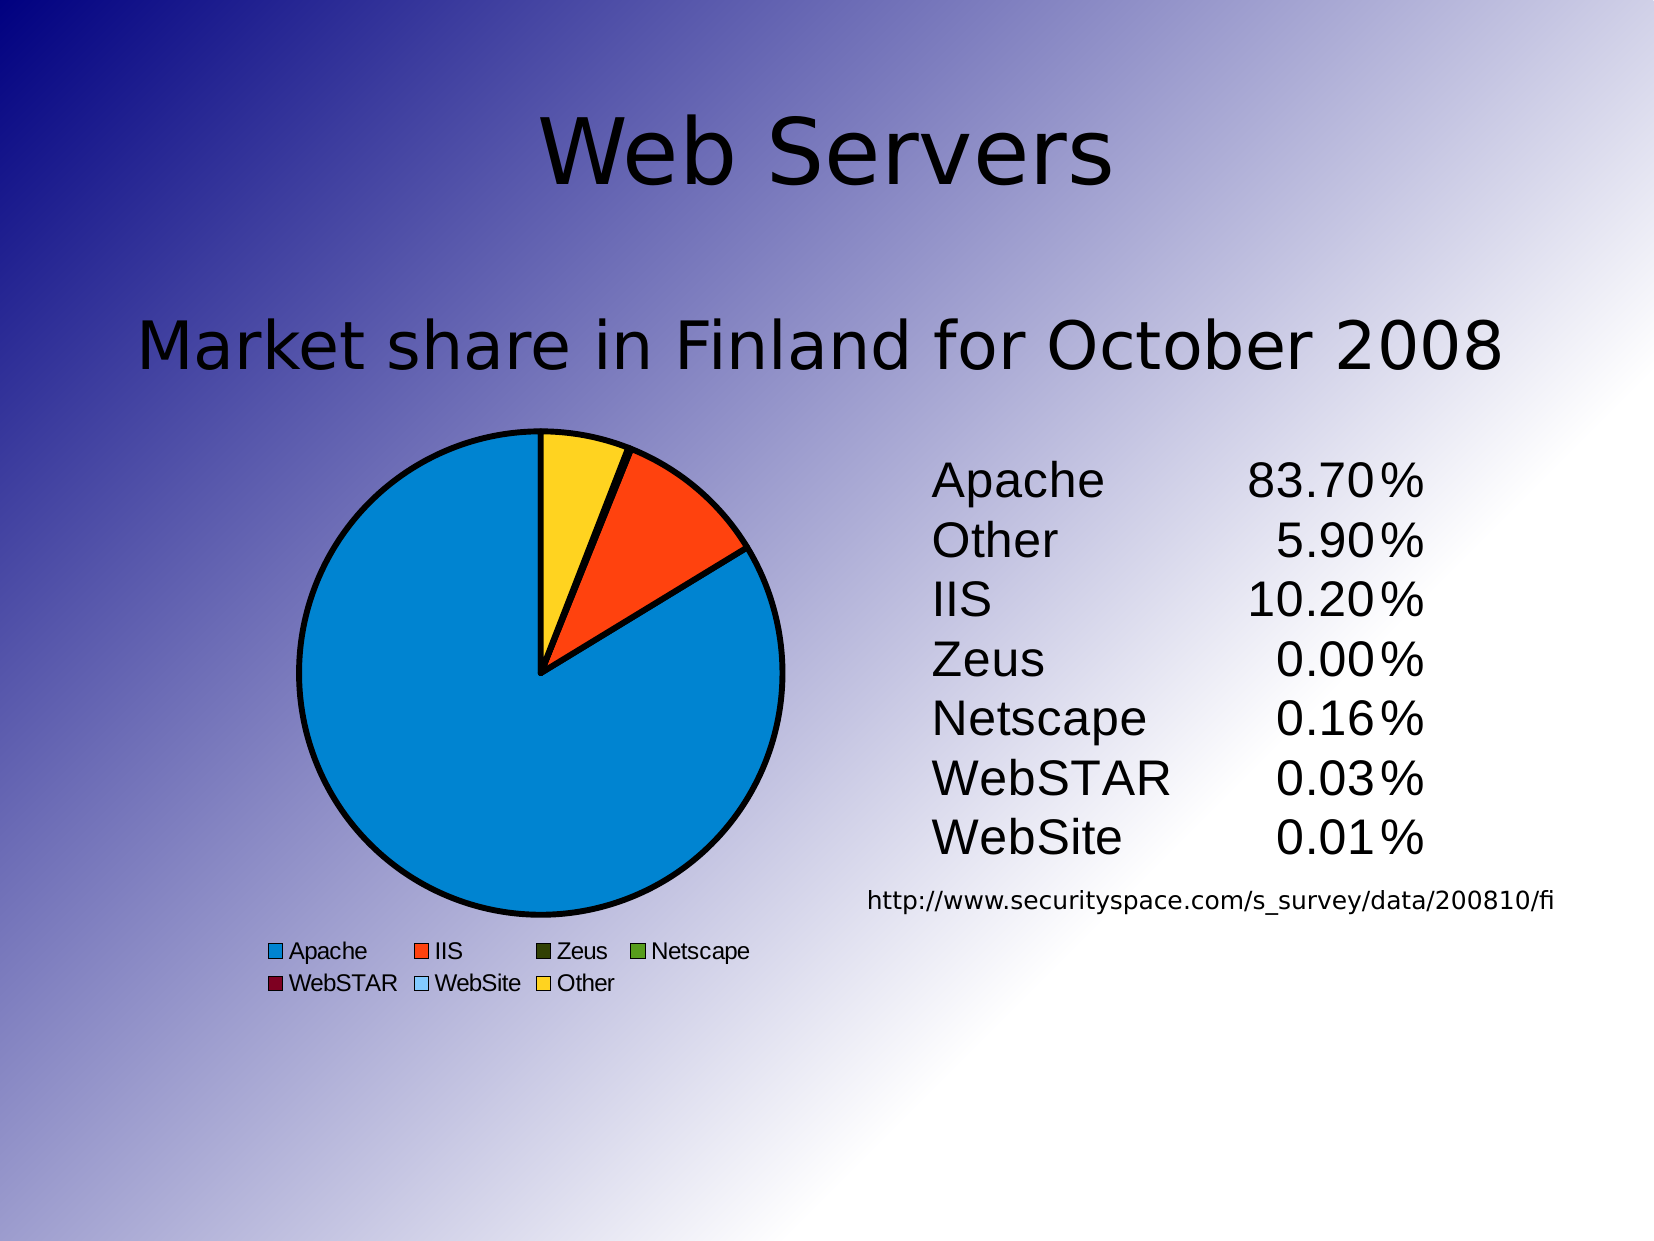

# Web Servers
Market share in Finland for October 2008
### Chart
| Category | Column B |
|---|---|
| Apache | 83.7 |
| IIS | 10.2 |
| Zeus | 0.0 |
| Netscape | 0.16 |
| WebSTAR | 0.03 |
| WebSite | 0.01 |
| Other | 5.9 |http://www.securityspace.com/s_survey/data/200810/fi